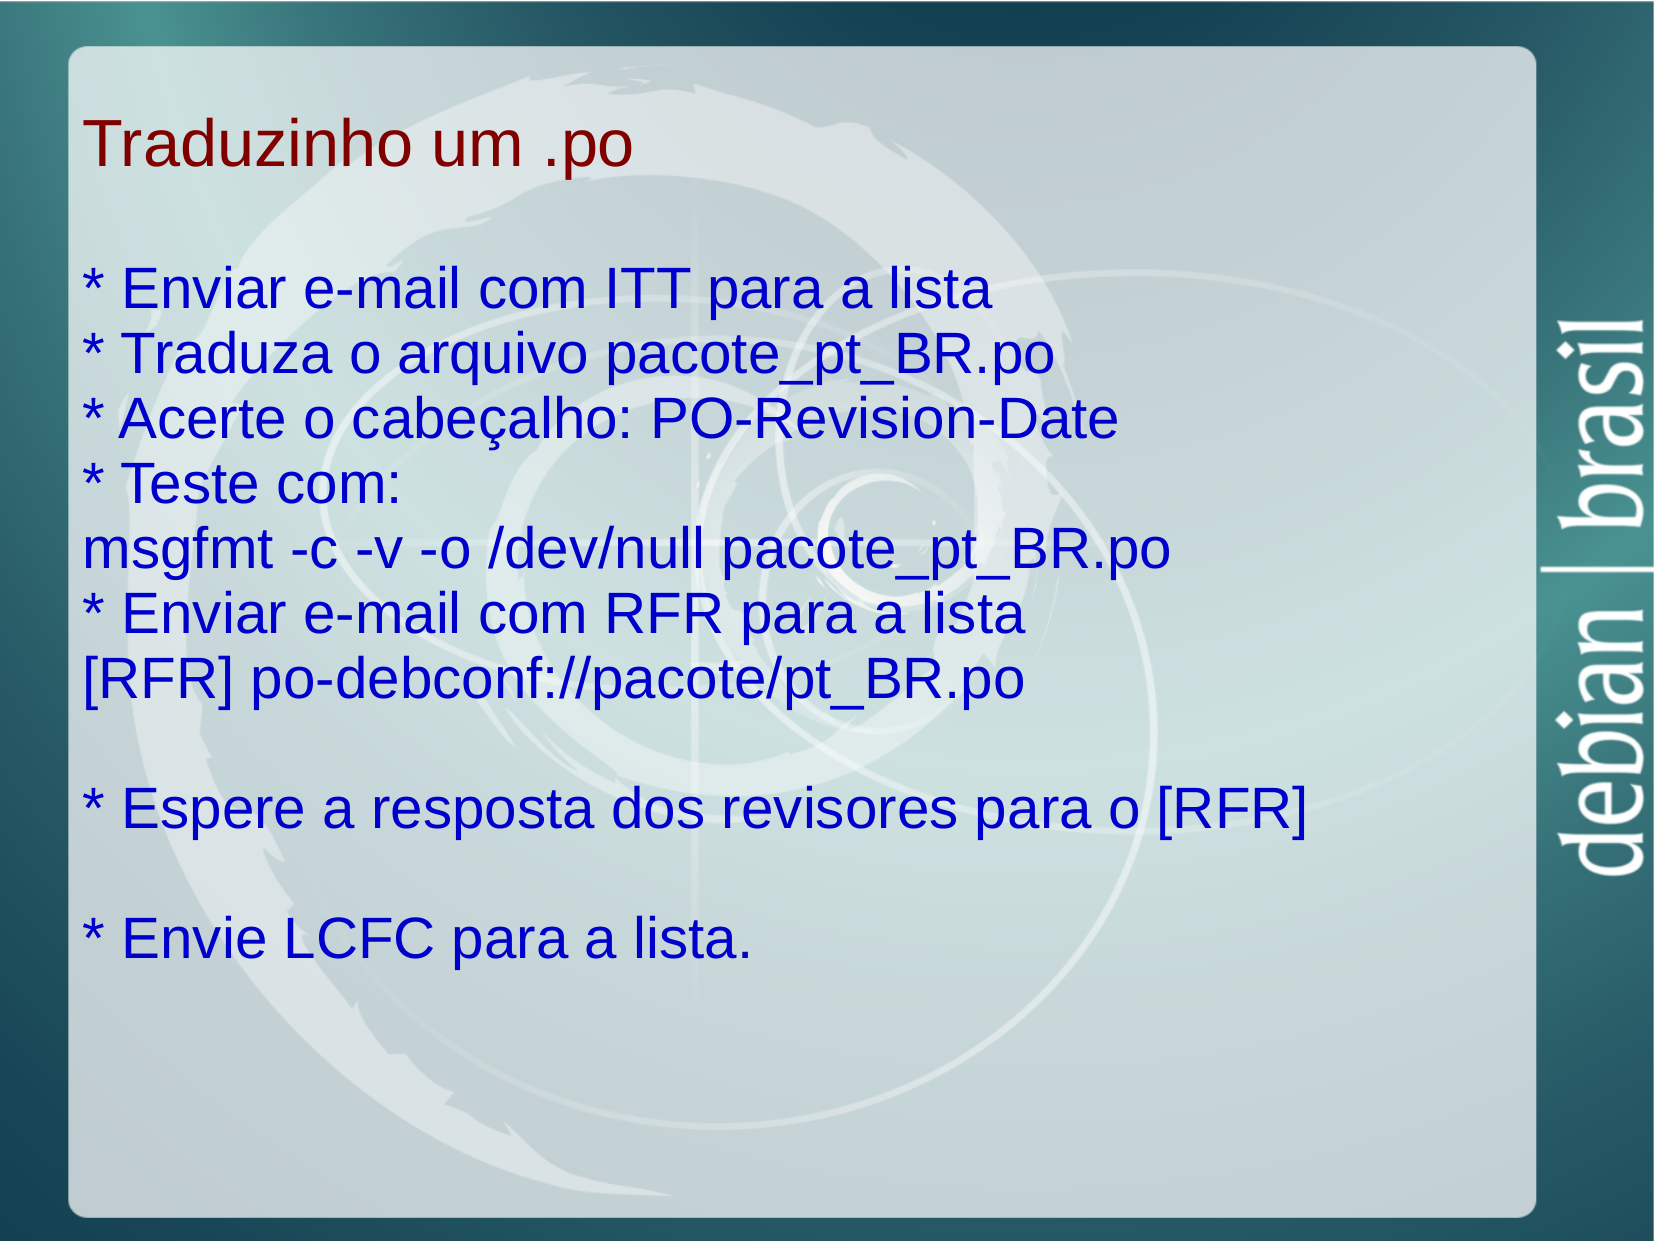

# Traduzinho um .po * Enviar e-mail com ITT para a lista * Traduza o arquivo pacote_pt_BR.po * Acerte o cabeçalho: PO-Revision-Date * Teste com: msgfmt -c -v -o /dev/null pacote_pt_BR.po * Enviar e-mail com RFR para a lista [RFR] po-debconf://pacote/pt_BR.po * Espere a resposta dos revisores para o [RFR] * Envie LCFC para a lista.